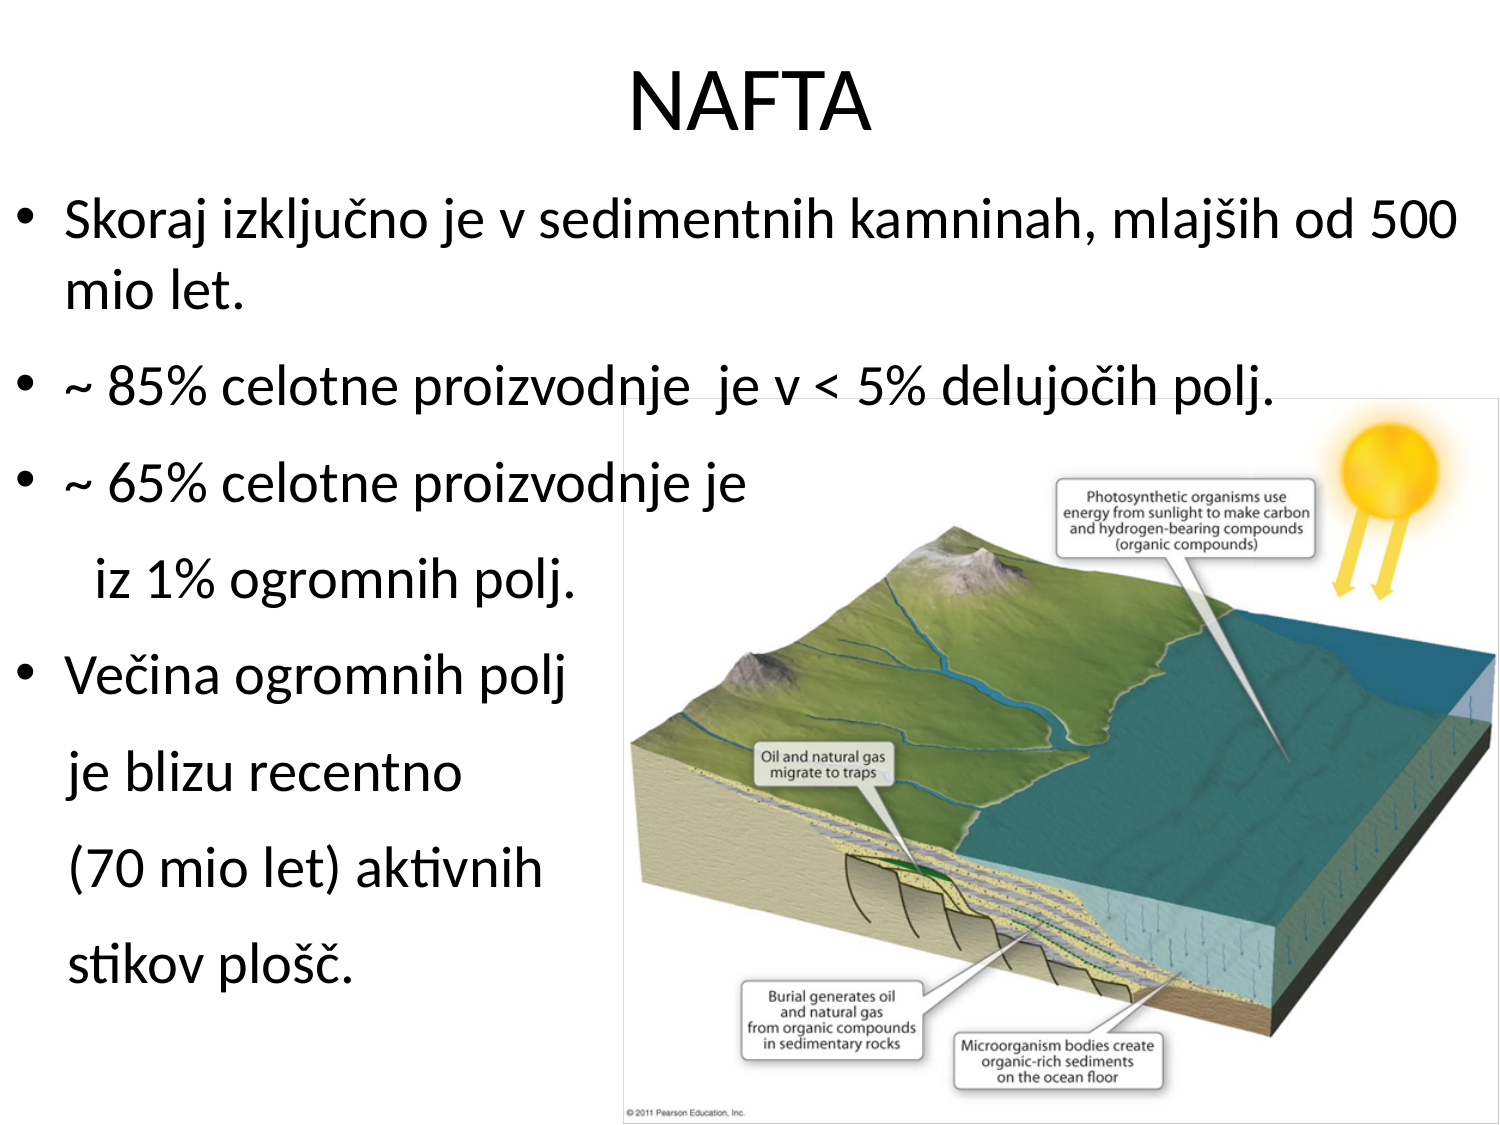

# NAFTA
Skoraj izključno je v sedimentnih kamninah, mlajših od 500 mio let.
~ 85% celotne proizvodnje je v < 5% delujočih polj.
~ 65% celotne proizvodnje je
 iz 1% ogromnih polj.
Večina ogromnih polj
 je blizu recentno
 (70 mio let) aktivnih
 stikov plošč.